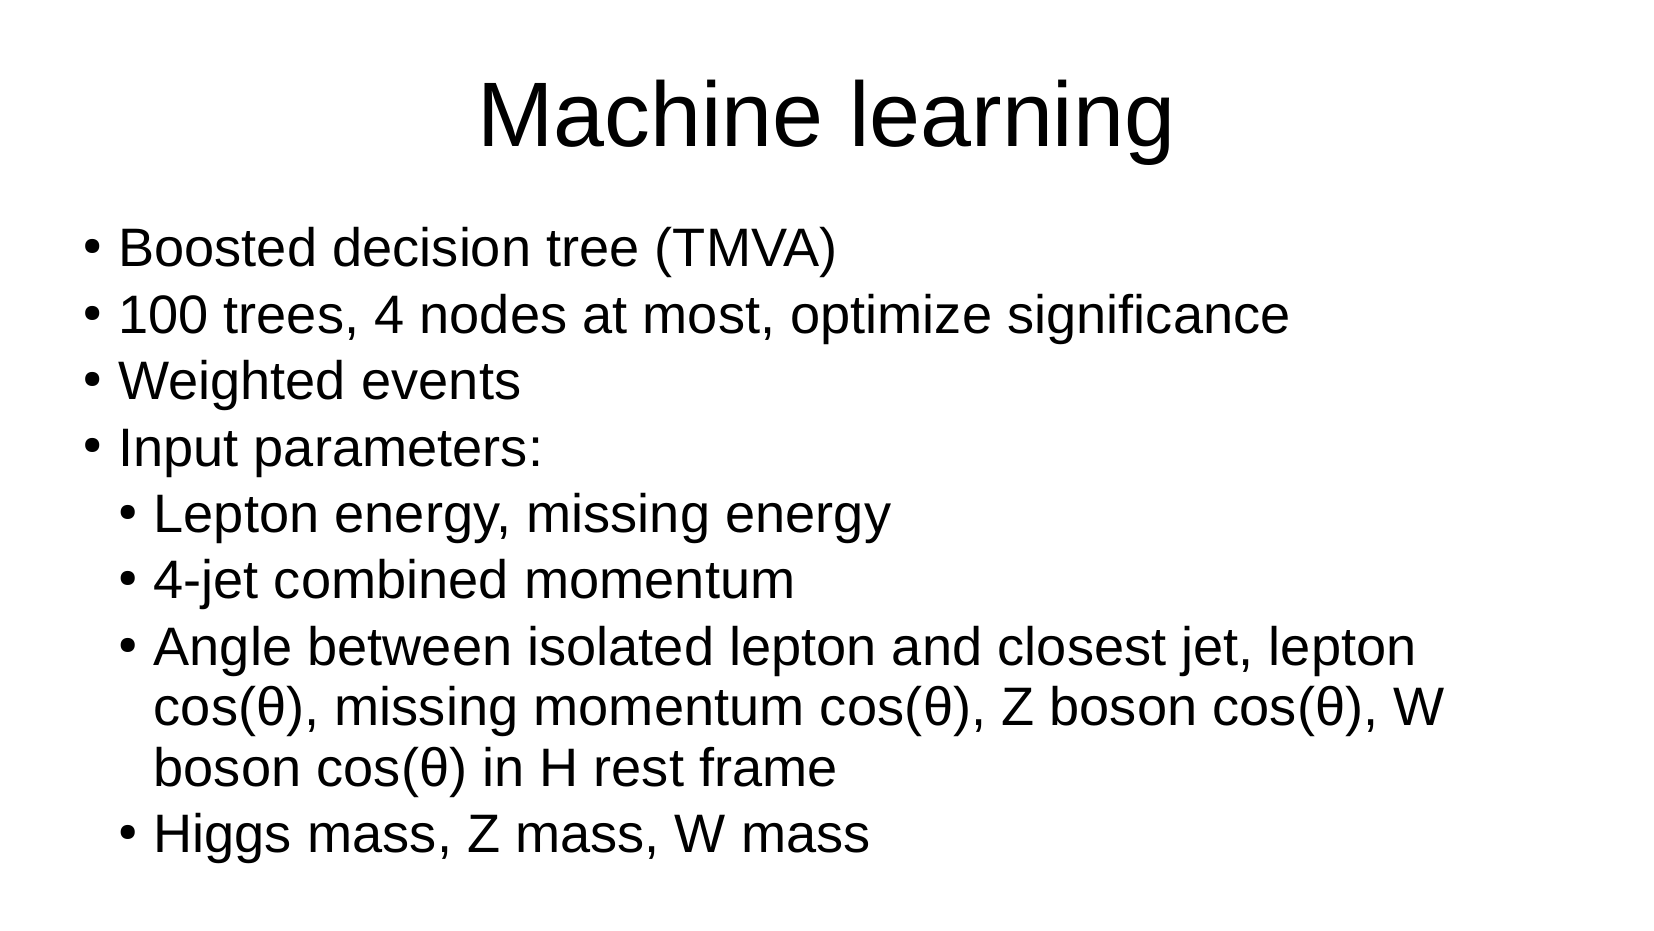

# Machine learning
Boosted decision tree (TMVA)
100 trees, 4 nodes at most, optimize significance
Weighted events
Input parameters:
Lepton energy, missing energy
4-jet combined momentum
Angle between isolated lepton and closest jet, lepton cos(θ), missing momentum cos(θ), Z boson cos(θ), W boson cos(θ) in H rest frame
Higgs mass, Z mass, W mass